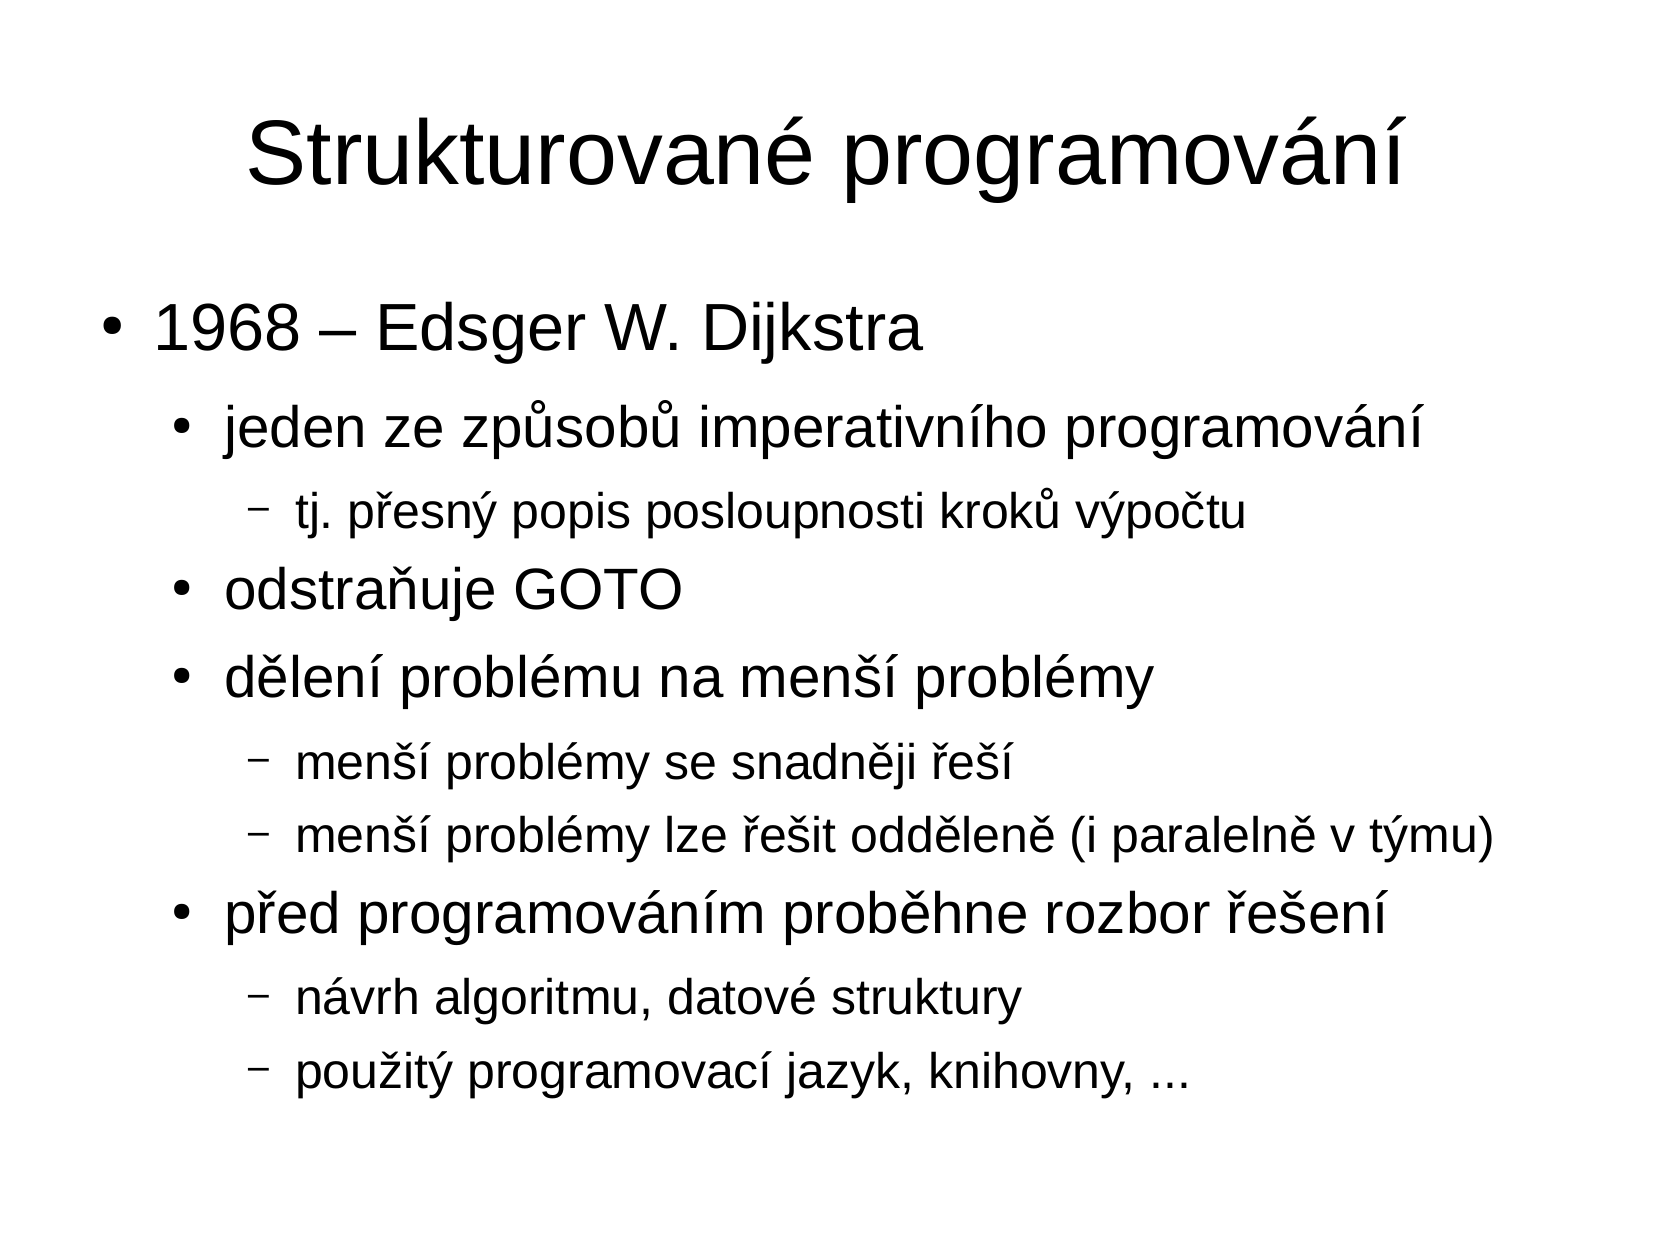

# Strukturované programování
1968 – Edsger W. Dijkstra
jeden ze způsobů imperativního programování
tj. přesný popis posloupnosti kroků výpočtu
odstraňuje GOTO
dělení problému na menší problémy
menší problémy se snadněji řeší
menší problémy lze řešit odděleně (i paralelně v týmu)
před programováním proběhne rozbor řešení
návrh algoritmu, datové struktury
použitý programovací jazyk, knihovny, ...